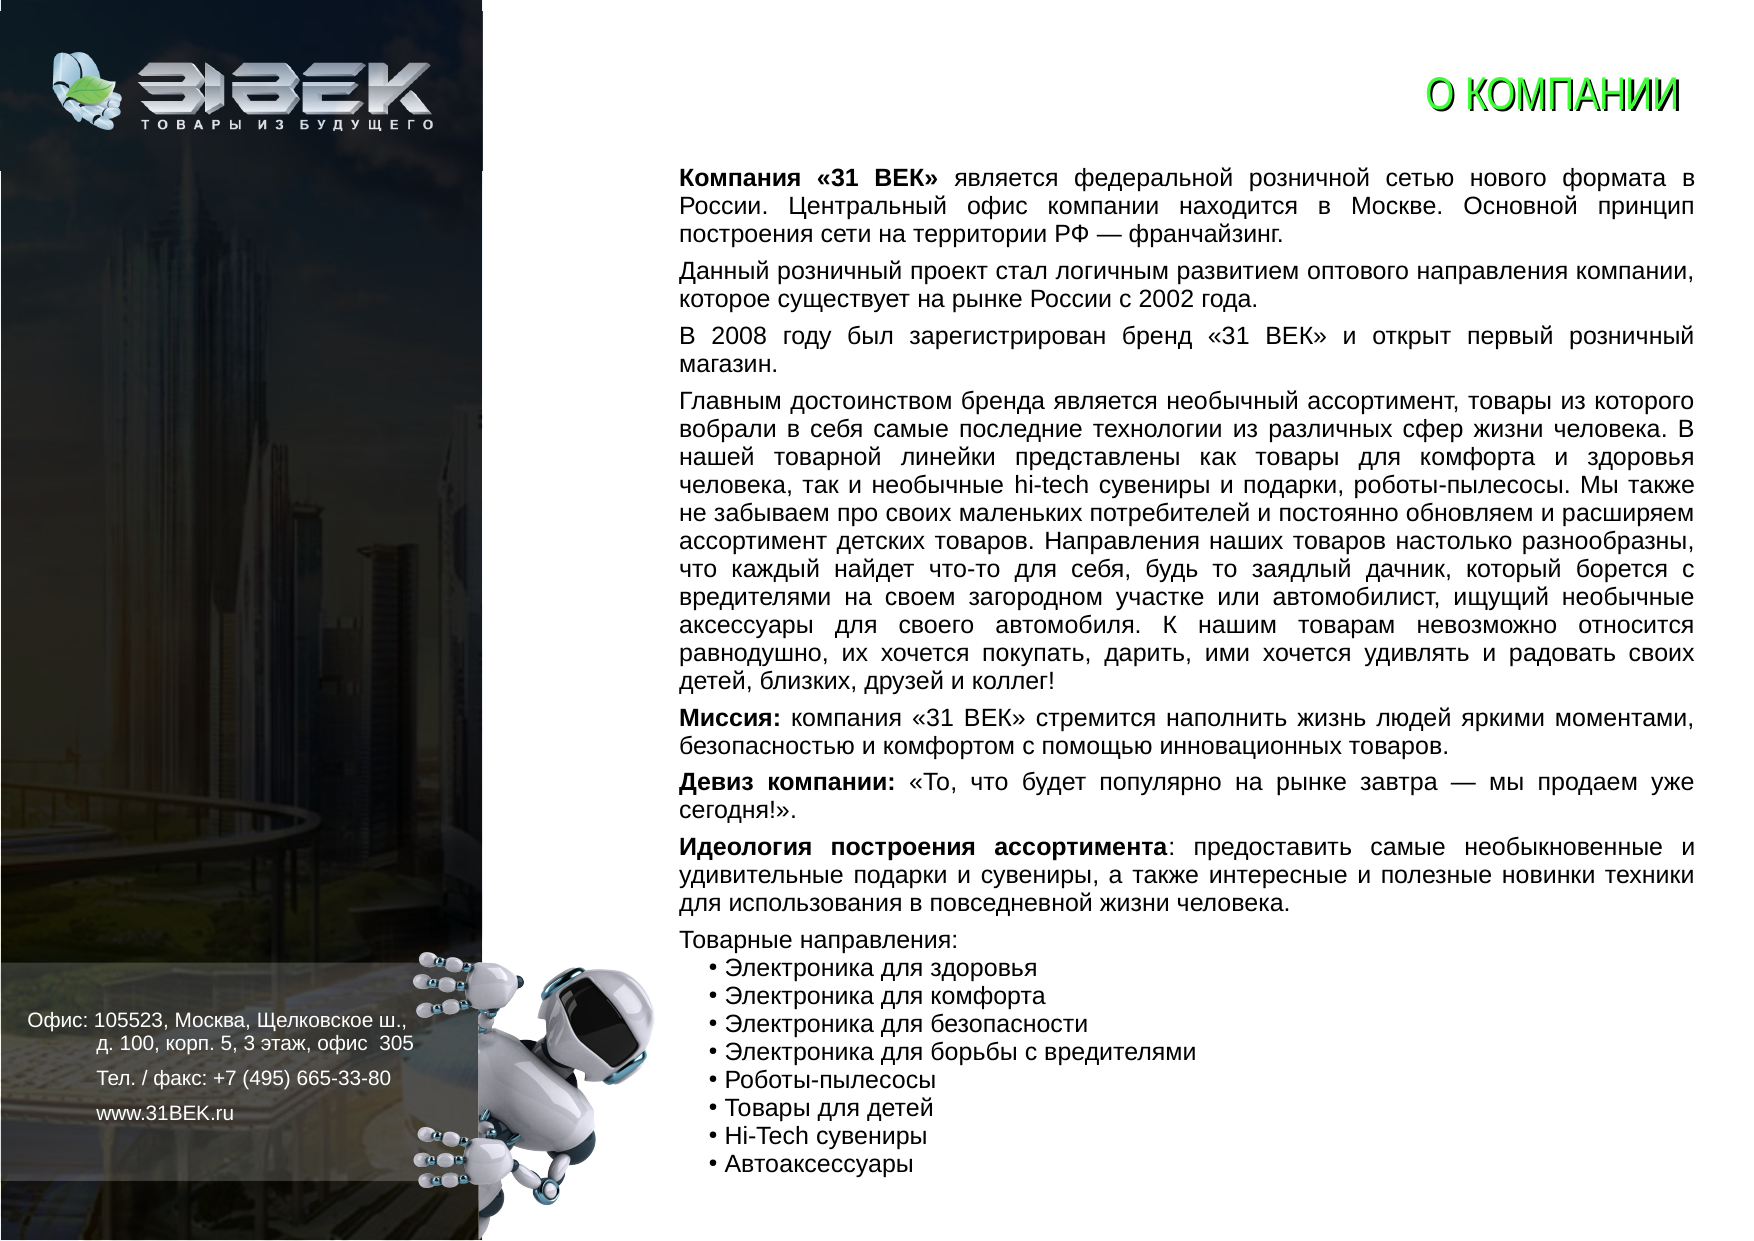

Офис: 105523, Москва, Щелковское ш.,
 д. 100, корп. 5, 3 этаж, офис 305
 Тел. / факс: +7 (495) 665-33-80
 www.31BEK.ru
О КОМПАНИИ
Компания «31 ВЕК» является федеральной розничной сетью нового формата в России. Центральный офис компании находится в Москве. Основной принцип построения сети на территории РФ — франчайзинг.
Данный розничный проект стал логичным развитием оптового направления компании, которое существует на рынке России с 2002 года.
В 2008 году был зарегистрирован бренд «31 ВЕК» и открыт первый розничный магазин.
Главным достоинством бренда является необычный ассортимент, товары из которого вобрали в себя самые последние технологии из различных сфер жизни человека. В нашей товарной линейки представлены как товары для комфорта и здоровья человека, так и необычные hi-tech сувениры и подарки, роботы-пылесосы. Мы также не забываем про своих маленьких потребителей и постоянно обновляем и расширяем ассортимент детских товаров. Направления наших товаров настолько разнообразны, что каждый найдет что-то для себя, будь то заядлый дачник, который борется с вредителями на своем загородном участке или автомобилист, ищущий необычные аксессуары для своего автомобиля. К нашим товарам невозможно относится равнодушно, их хочется покупать, дарить, ими хочется удивлять и радовать своих детей, близких, друзей и коллег!
Миссия: компания «31 ВЕК» стремится наполнить жизнь людей яркими моментами, безопасностью и комфортом с помощью инновационных товаров.
Девиз компании: «То, что будет популярно на рынке завтра — мы продаем уже сегодня!».
Идеология построения ассортимента: предоставить самые необыкновенные и удивительные подарки и сувениры, а также интересные и полезные новинки техники для использования в повседневной жизни человека.
Товарные направления:
 Электроника для здоровья
 Электроника для комфорта
 Электроника для безопасности
 Электроника для борьбы с вредителями
 Роботы-пылесосы
 Товары для детей
 Hi-Tech сувениры
 Автоаксессуары